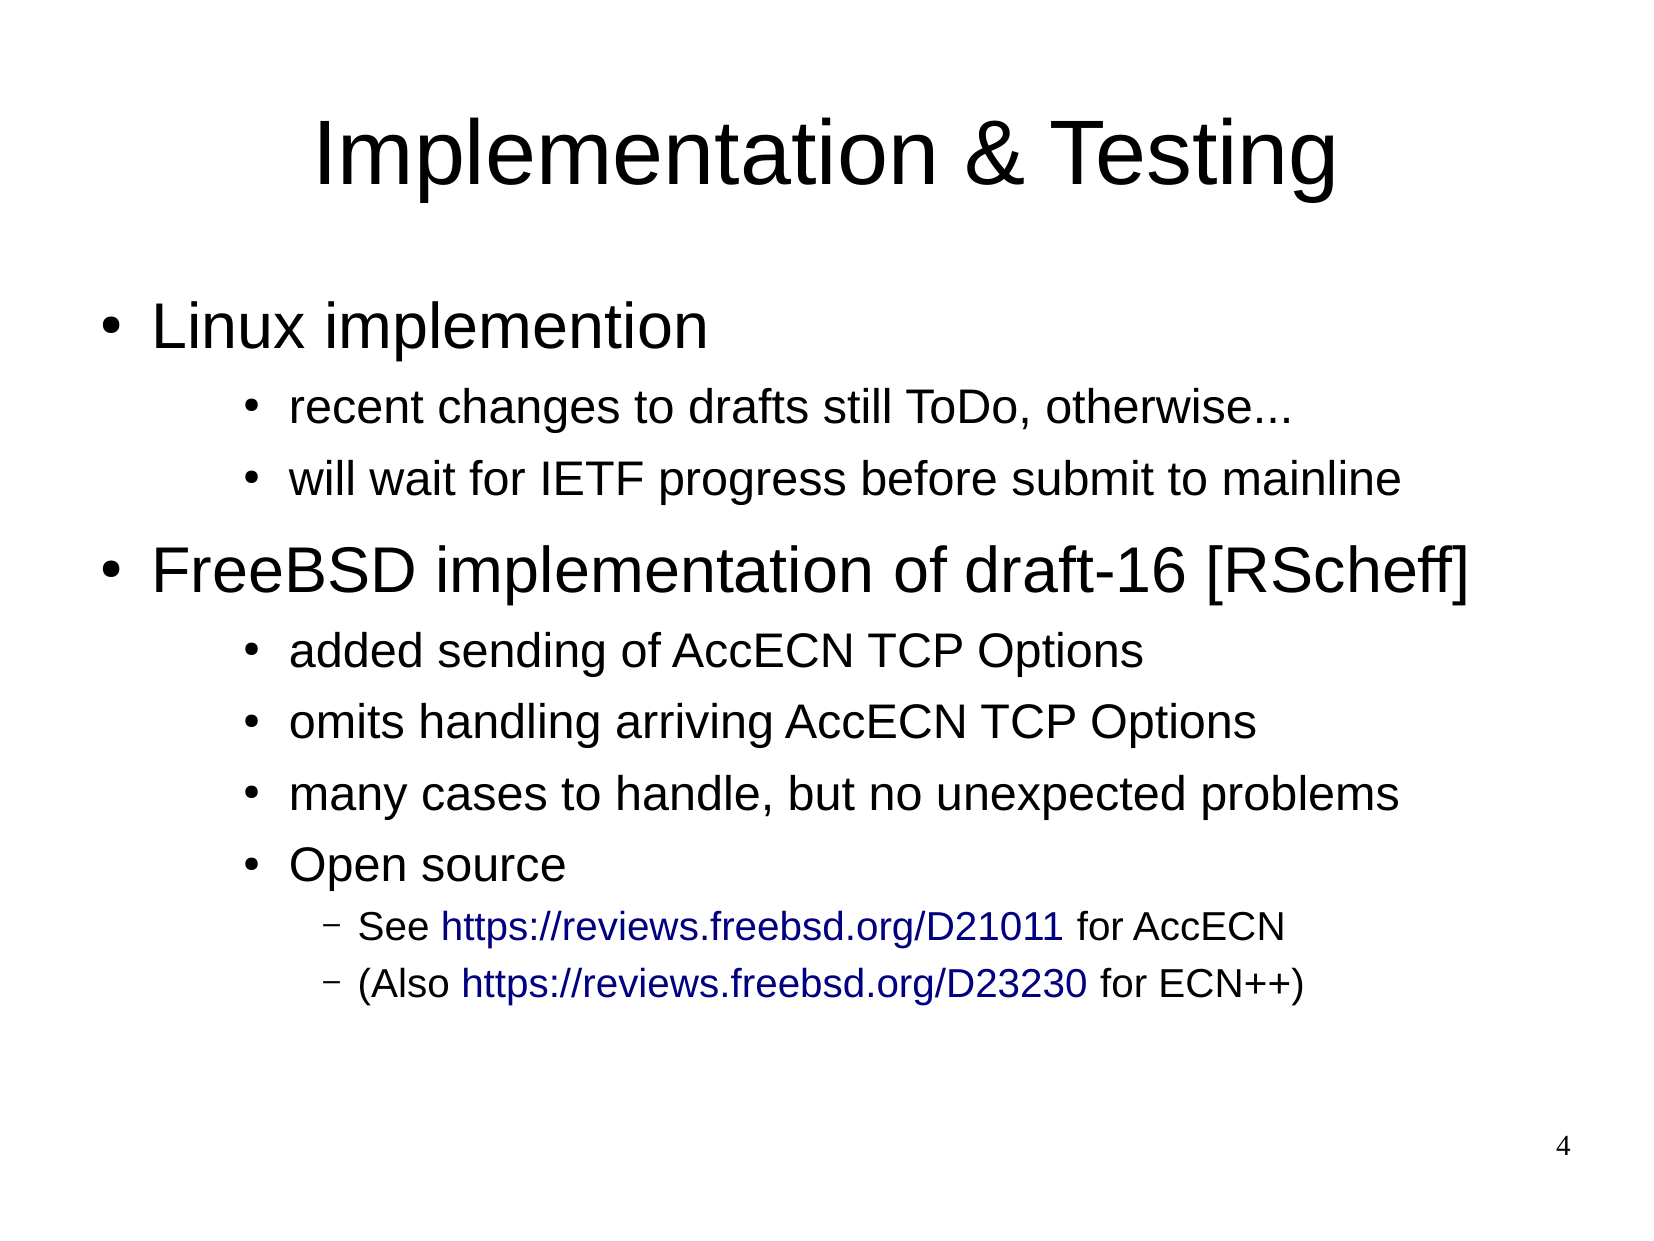

# Implementation & Testing
Linux implemention
recent changes to drafts still ToDo, otherwise...
will wait for IETF progress before submit to mainline
FreeBSD implementation of draft-16 [RScheff]
added sending of AccECN TCP Options
omits handling arriving AccECN TCP Options
many cases to handle, but no unexpected problems
Open source
See https://reviews.freebsd.org/D21011 for AccECN
(Also https://reviews.freebsd.org/D23230 for ECN++)
4